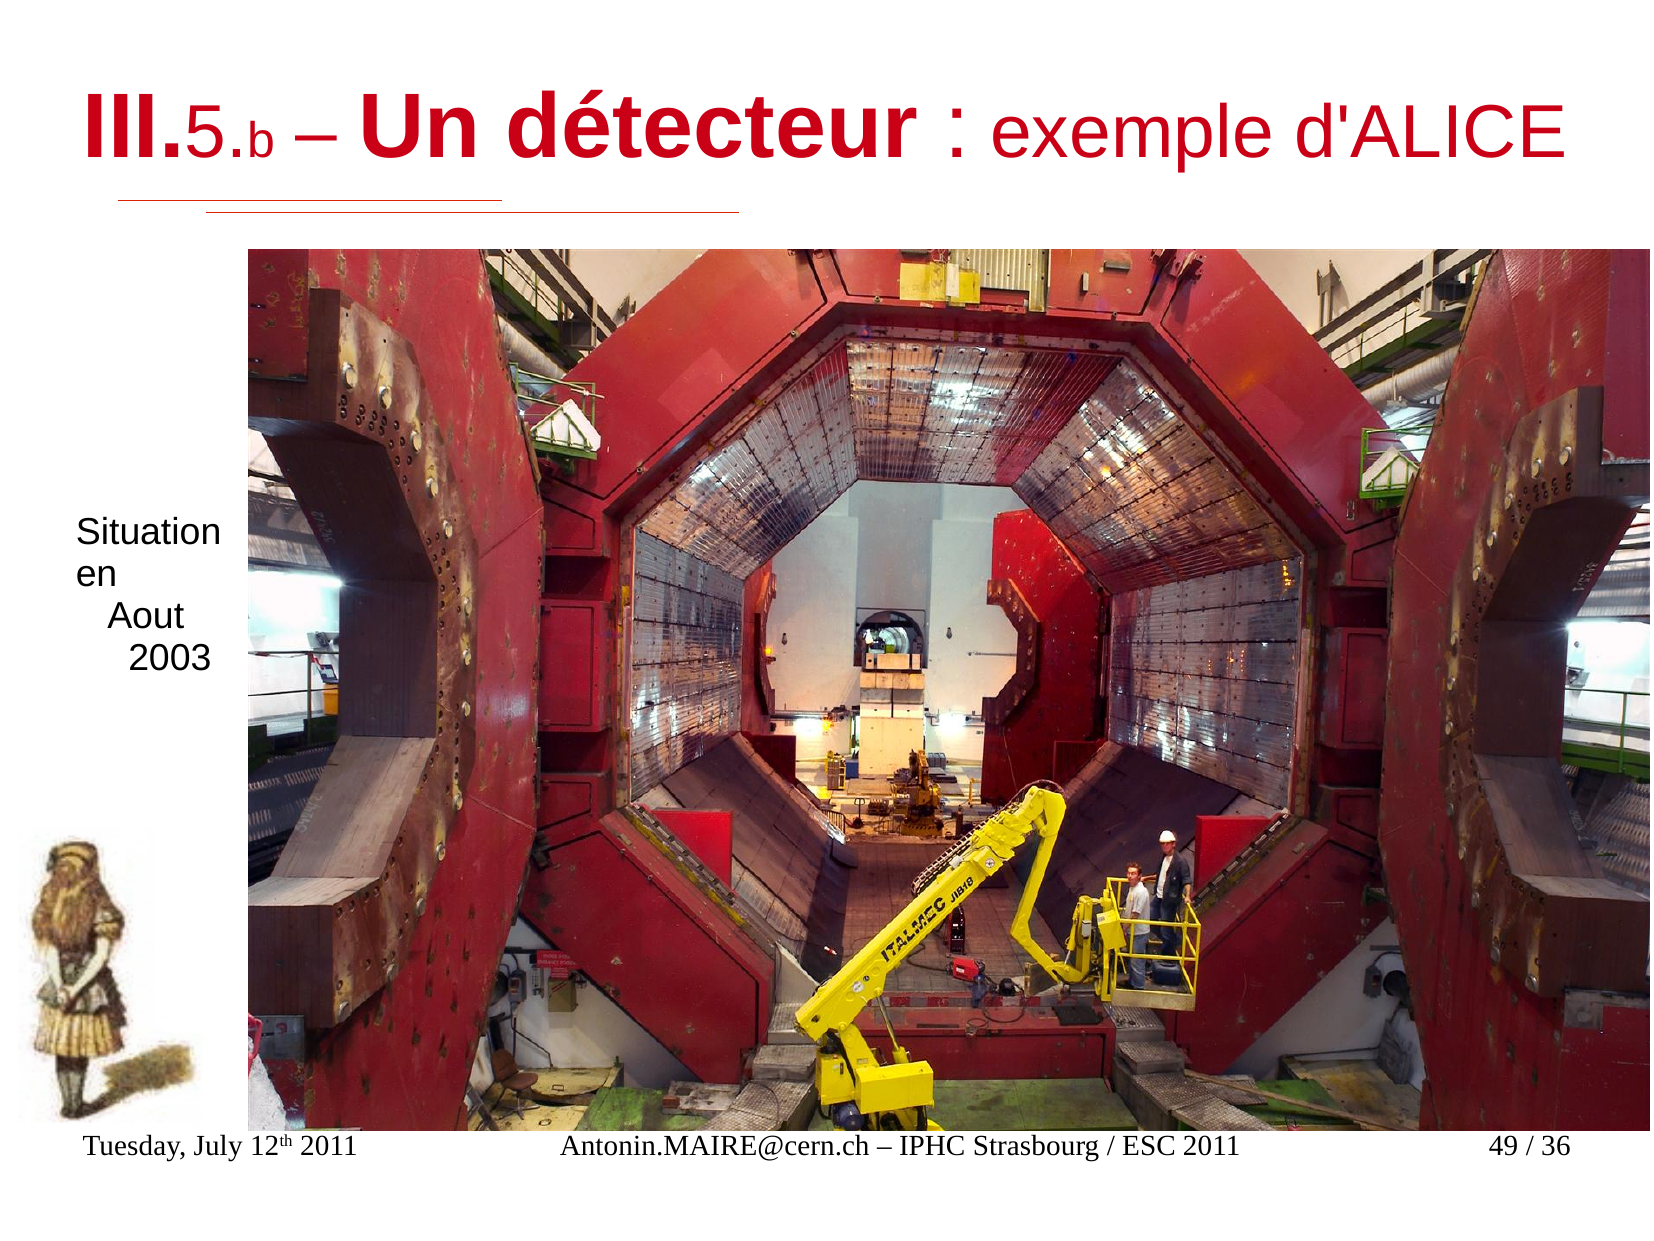

# III.5.b – Un détecteur : exemple d'ALICE
Situation
en
 Aout
 2003
Antonin Maire - IPHC Strasbourg / AliceWeek Apr. 08
49